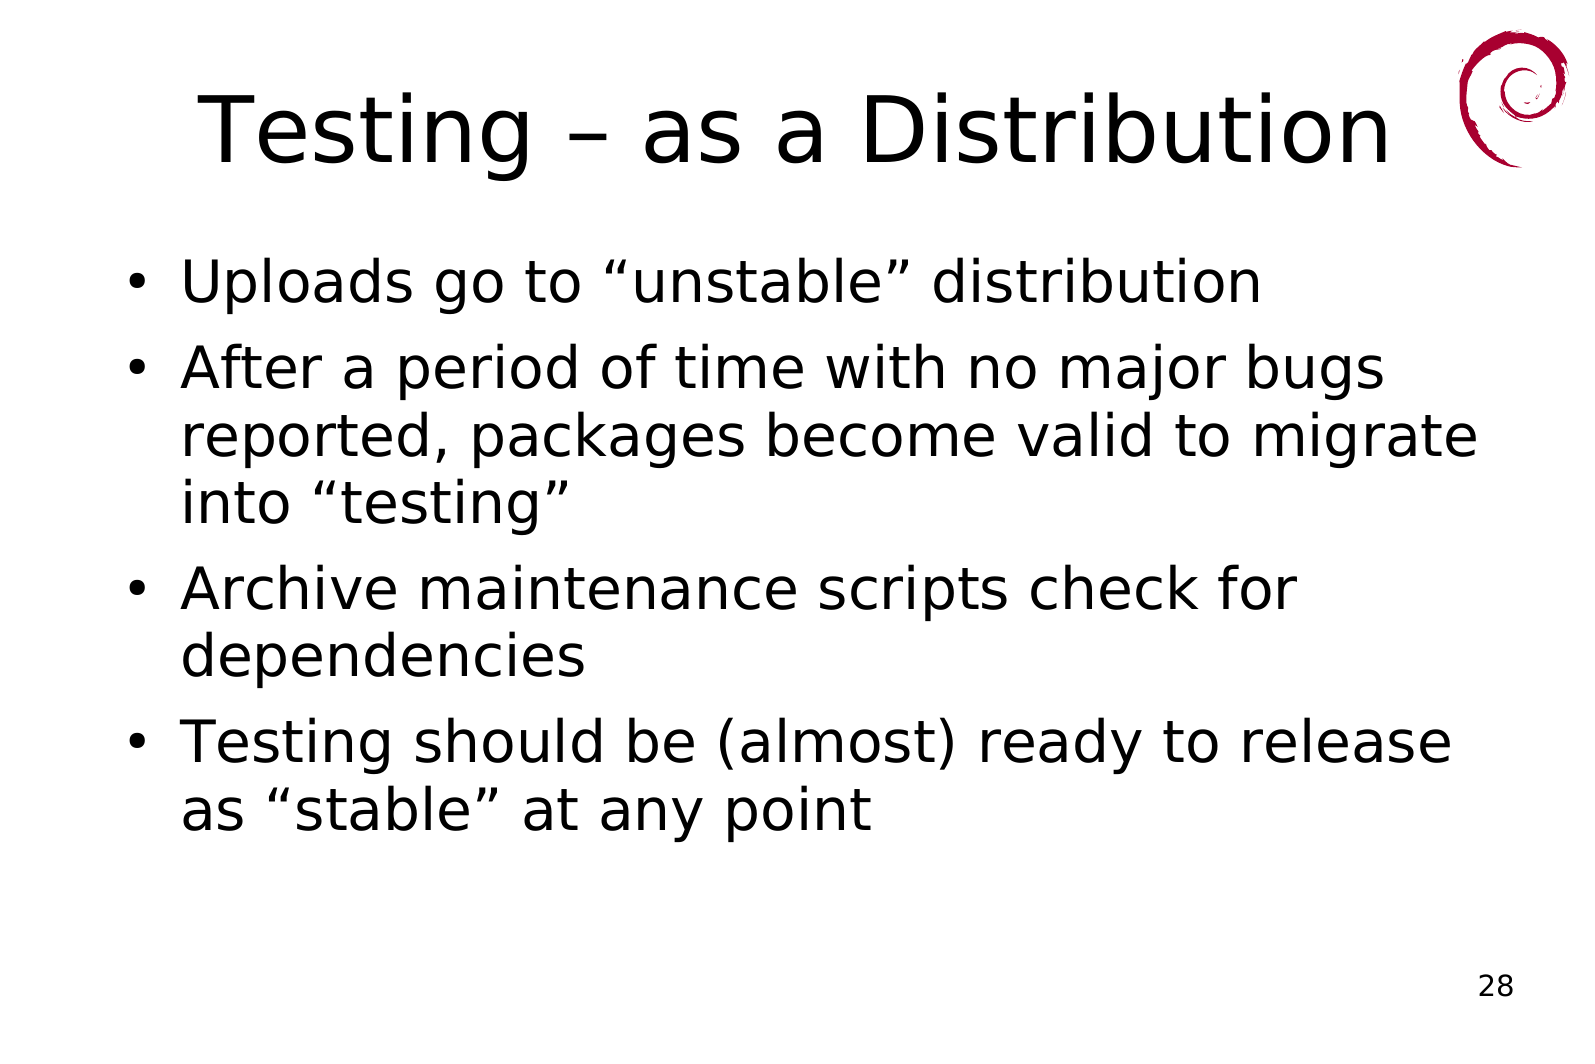

# Testing – as a Distribution
Uploads go to “unstable” distribution
After a period of time with no major bugs reported, packages become valid to migrate into “testing”
Archive maintenance scripts check for dependencies
Testing should be (almost) ready to release as “stable” at any point
28